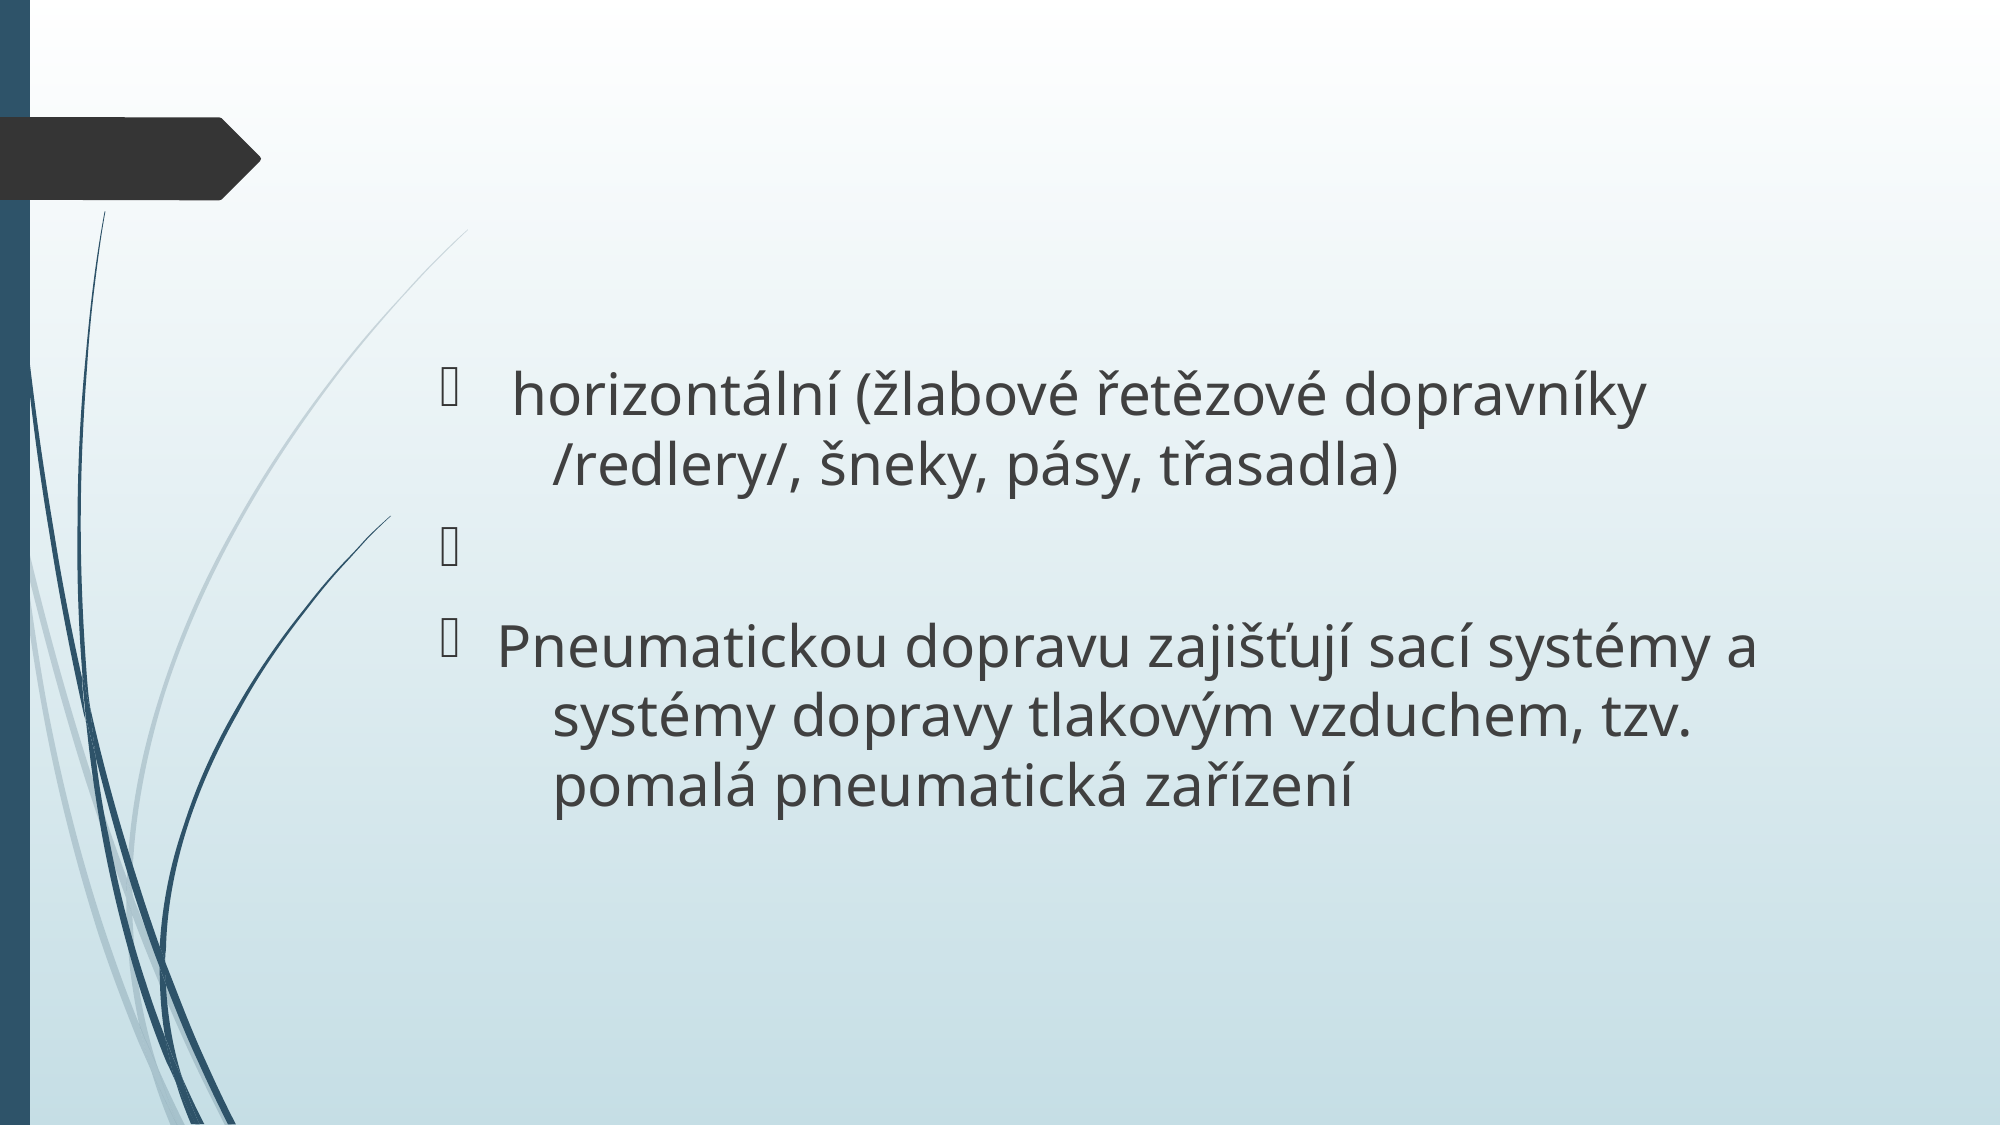

#
 horizontální (žlabové řetězové dopravníky /redlery/, šneky, pásy, třasadla)
Pneumatickou dopravu zajišťují sací systémy a systémy dopravy tlakovým vzduchem, tzv. pomalá pneumatická zařízení